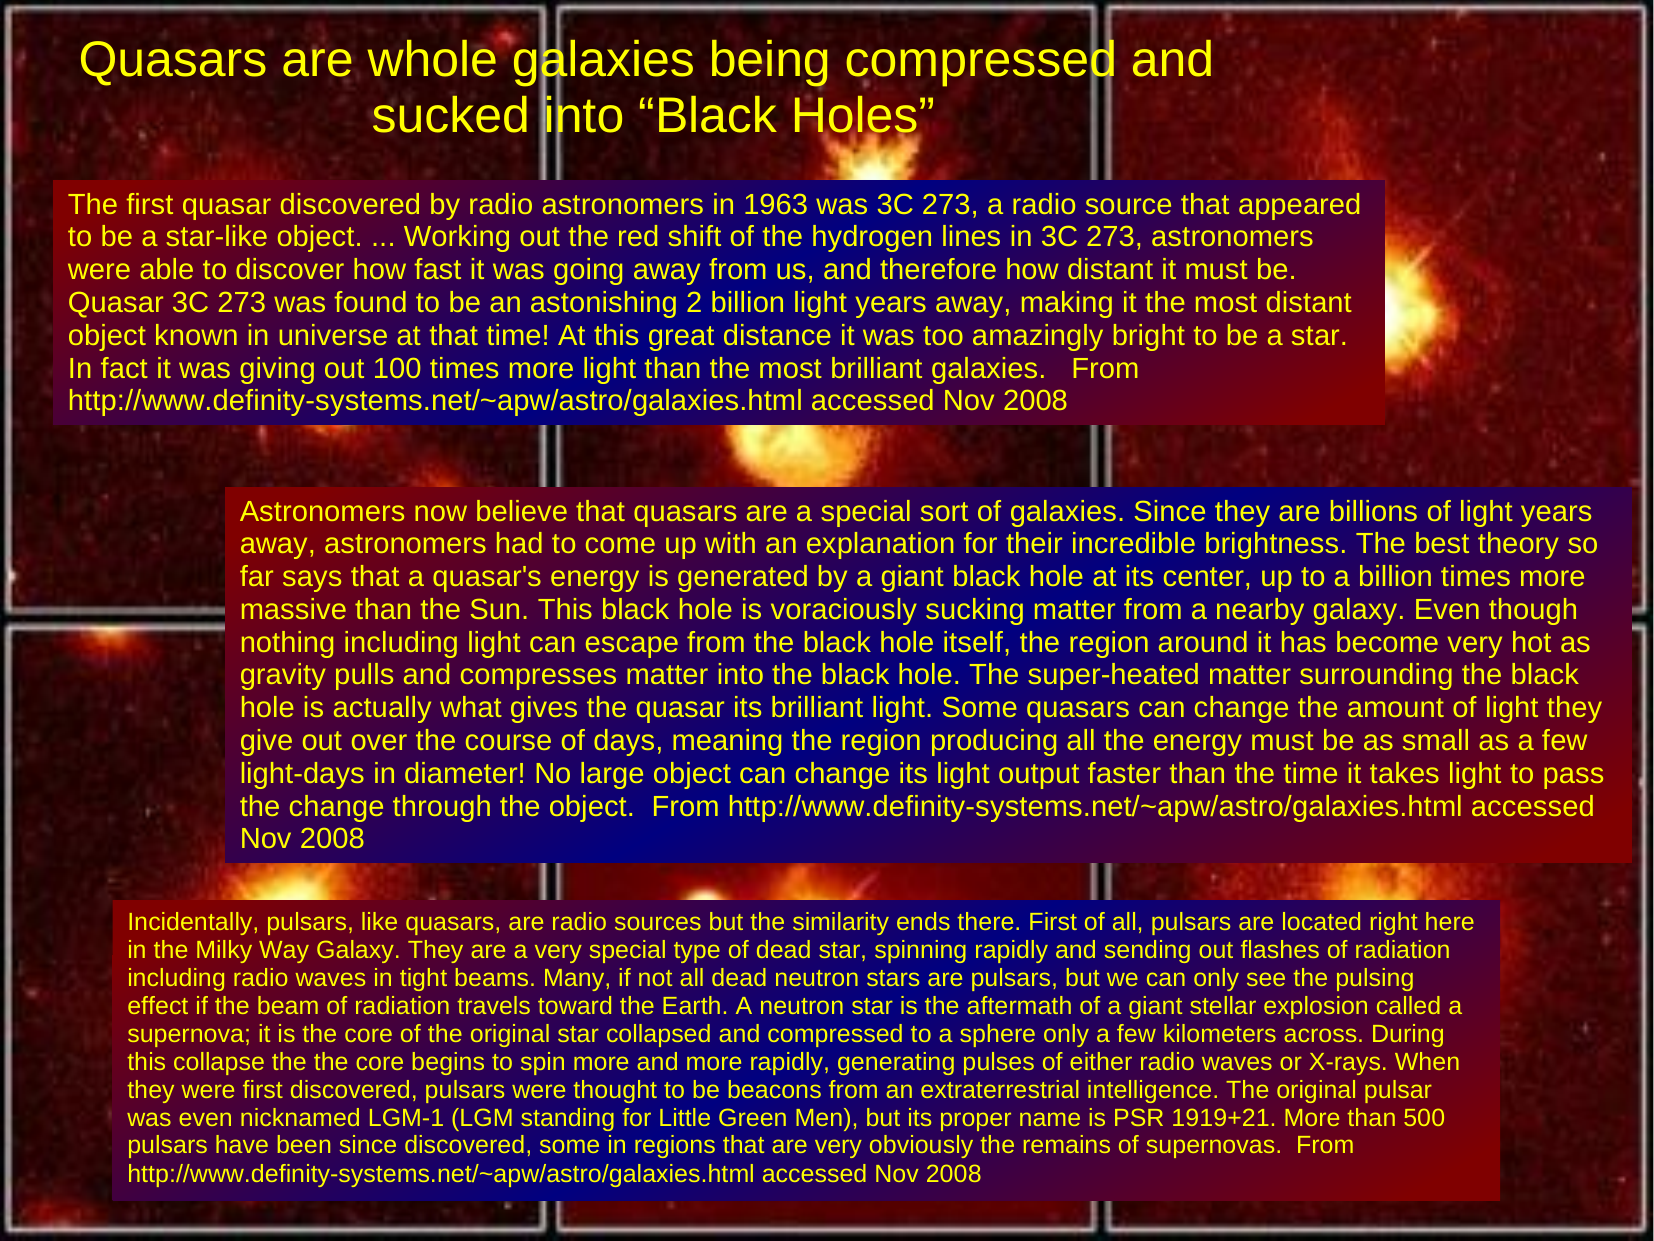

Quasars are whole galaxies being compressed and
sucked into “Black Holes”
The first quasar discovered by radio astronomers in 1963 was 3C 273, a radio source that appeared to be a star-like object. ... Working out the red shift of the hydrogen lines in 3C 273, astronomers were able to discover how fast it was going away from us, and therefore how distant it must be. Quasar 3C 273 was found to be an astonishing 2 billion light years away, making it the most distant object known in universe at that time! At this great distance it was too amazingly bright to be a star. In fact it was giving out 100 times more light than the most brilliant galaxies. From http://www.definity-systems.net/~apw/astro/galaxies.html accessed Nov 2008
Astronomers now believe that quasars are a special sort of galaxies. Since they are billions of light years away, astronomers had to come up with an explanation for their incredible brightness. The best theory so far says that a quasar's energy is generated by a giant black hole at its center, up to a billion times more massive than the Sun. This black hole is voraciously sucking matter from a nearby galaxy. Even though nothing including light can escape from the black hole itself, the region around it has become very hot as gravity pulls and compresses matter into the black hole. The super-heated matter surrounding the black hole is actually what gives the quasar its brilliant light. Some quasars can change the amount of light they give out over the course of days, meaning the region producing all the energy must be as small as a few light-days in diameter! No large object can change its light output faster than the time it takes light to pass the change through the object. From http://www.definity-systems.net/~apw/astro/galaxies.html accessed Nov 2008
Incidentally, pulsars, like quasars, are radio sources but the similarity ends there. First of all, pulsars are located right here in the Milky Way Galaxy. They are a very special type of dead star, spinning rapidly and sending out flashes of radiation including radio waves in tight beams. Many, if not all dead neutron stars are pulsars, but we can only see the pulsing effect if the beam of radiation travels toward the Earth. A neutron star is the aftermath of a giant stellar explosion called a supernova; it is the core of the original star collapsed and compressed to a sphere only a few kilometers across. During this collapse the the core begins to spin more and more rapidly, generating pulses of either radio waves or X-rays. When they were first discovered, pulsars were thought to be beacons from an extraterrestrial intelligence. The original pulsar was even nicknamed LGM-1 (LGM standing for Little Green Men), but its proper name is PSR 1919+21. More than 500 pulsars have been since discovered, some in regions that are very obviously the remains of supernovas. From http://www.definity-systems.net/~apw/astro/galaxies.html accessed Nov 2008